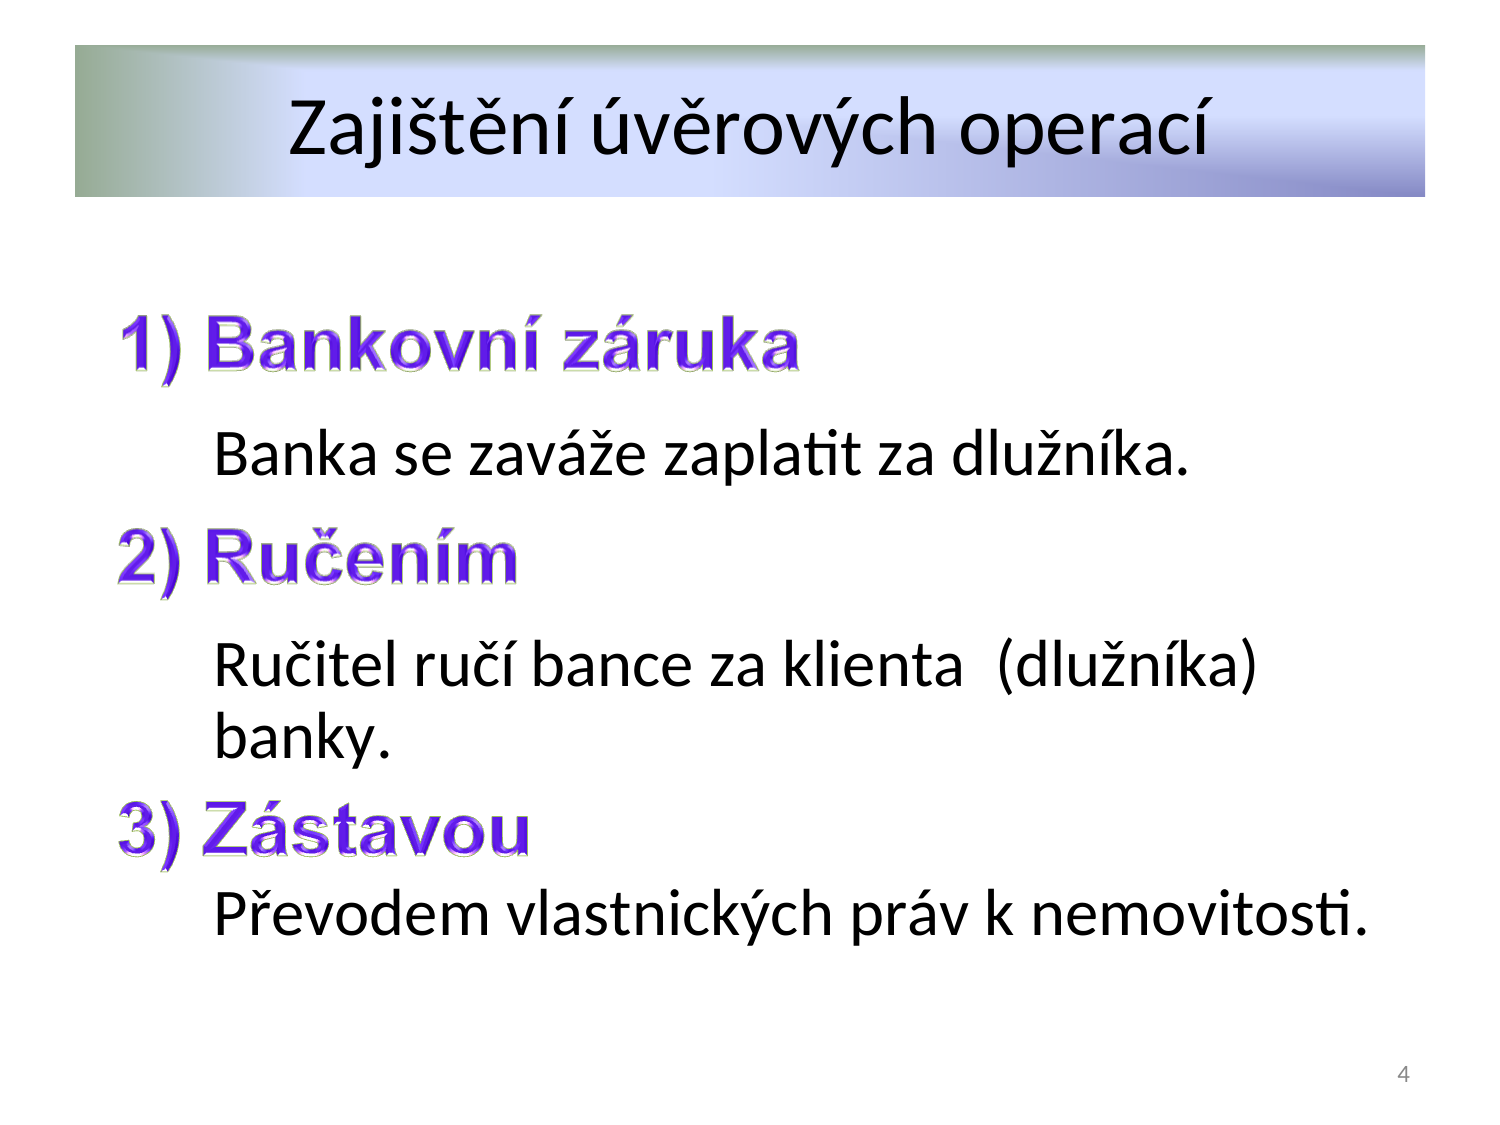

# Zajištění úvěrových operací
	Banka se zaváže zaplatit za dlužníka.
	Ručitel ručí bance za klienta (dlužníka) banky.
	Převodem vlastnických práv k nemovitosti.